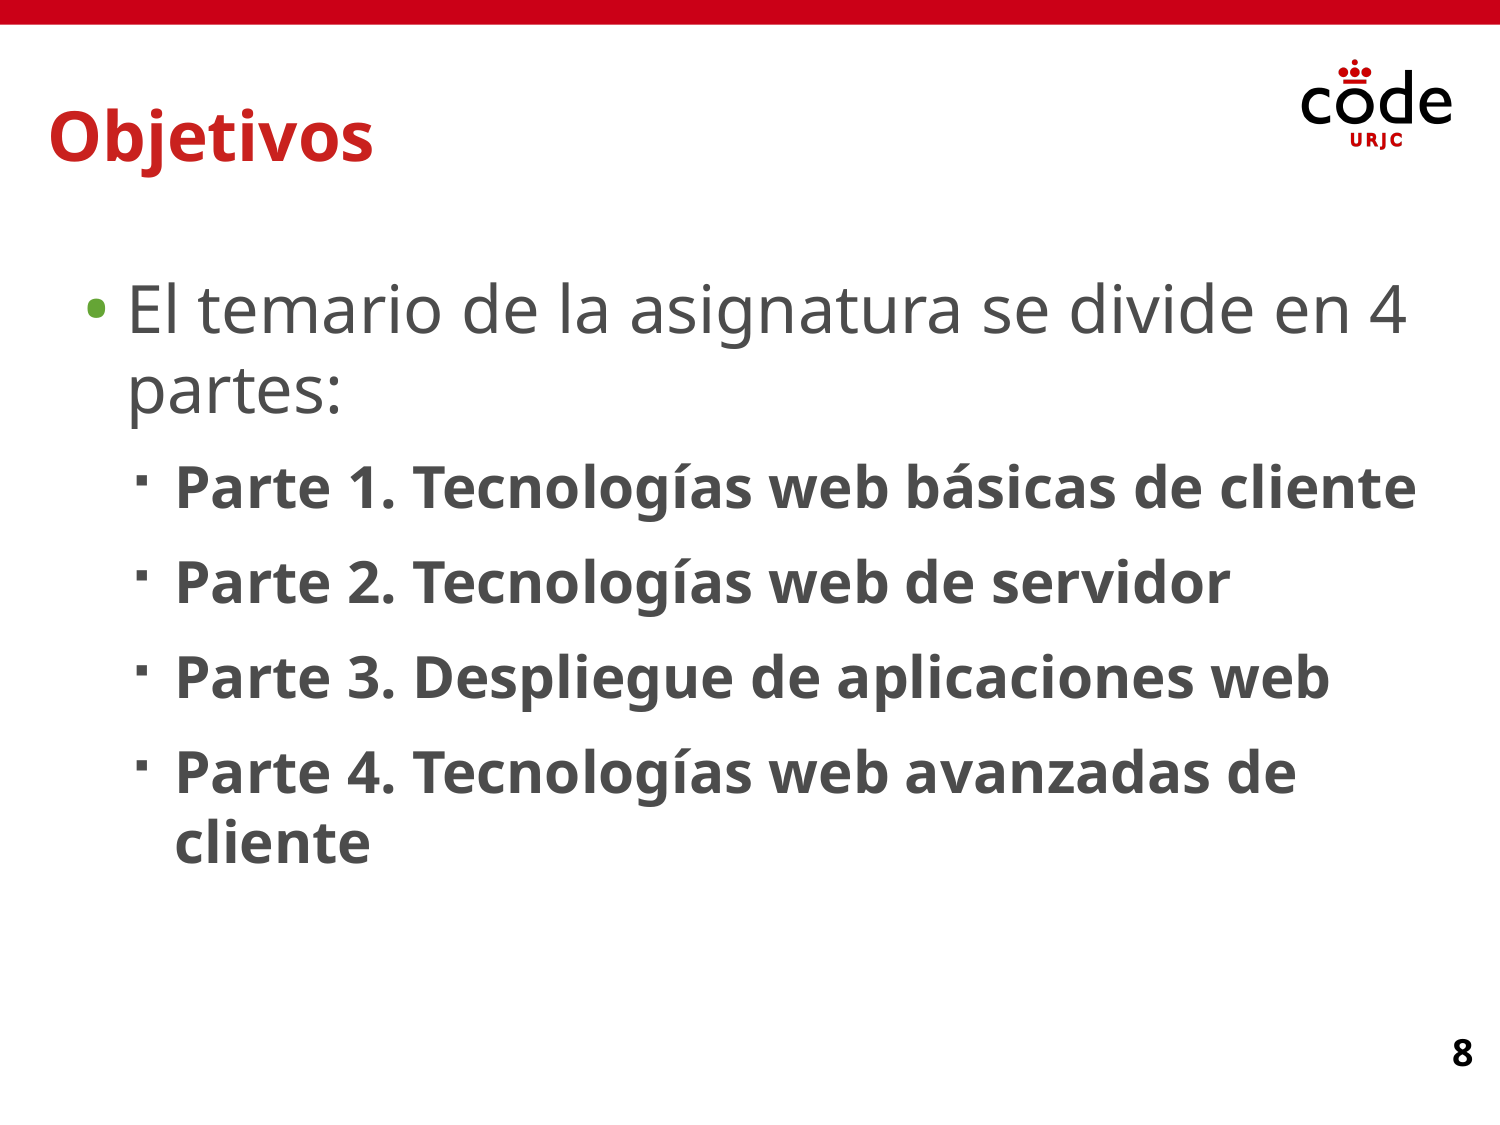

# Objetivos
El temario de la asignatura se divide en 4 partes:
Parte 1. Tecnologías web básicas de cliente
Parte 2. Tecnologías web de servidor
Parte 3. Despliegue de aplicaciones web
Parte 4. Tecnologías web avanzadas de cliente
8